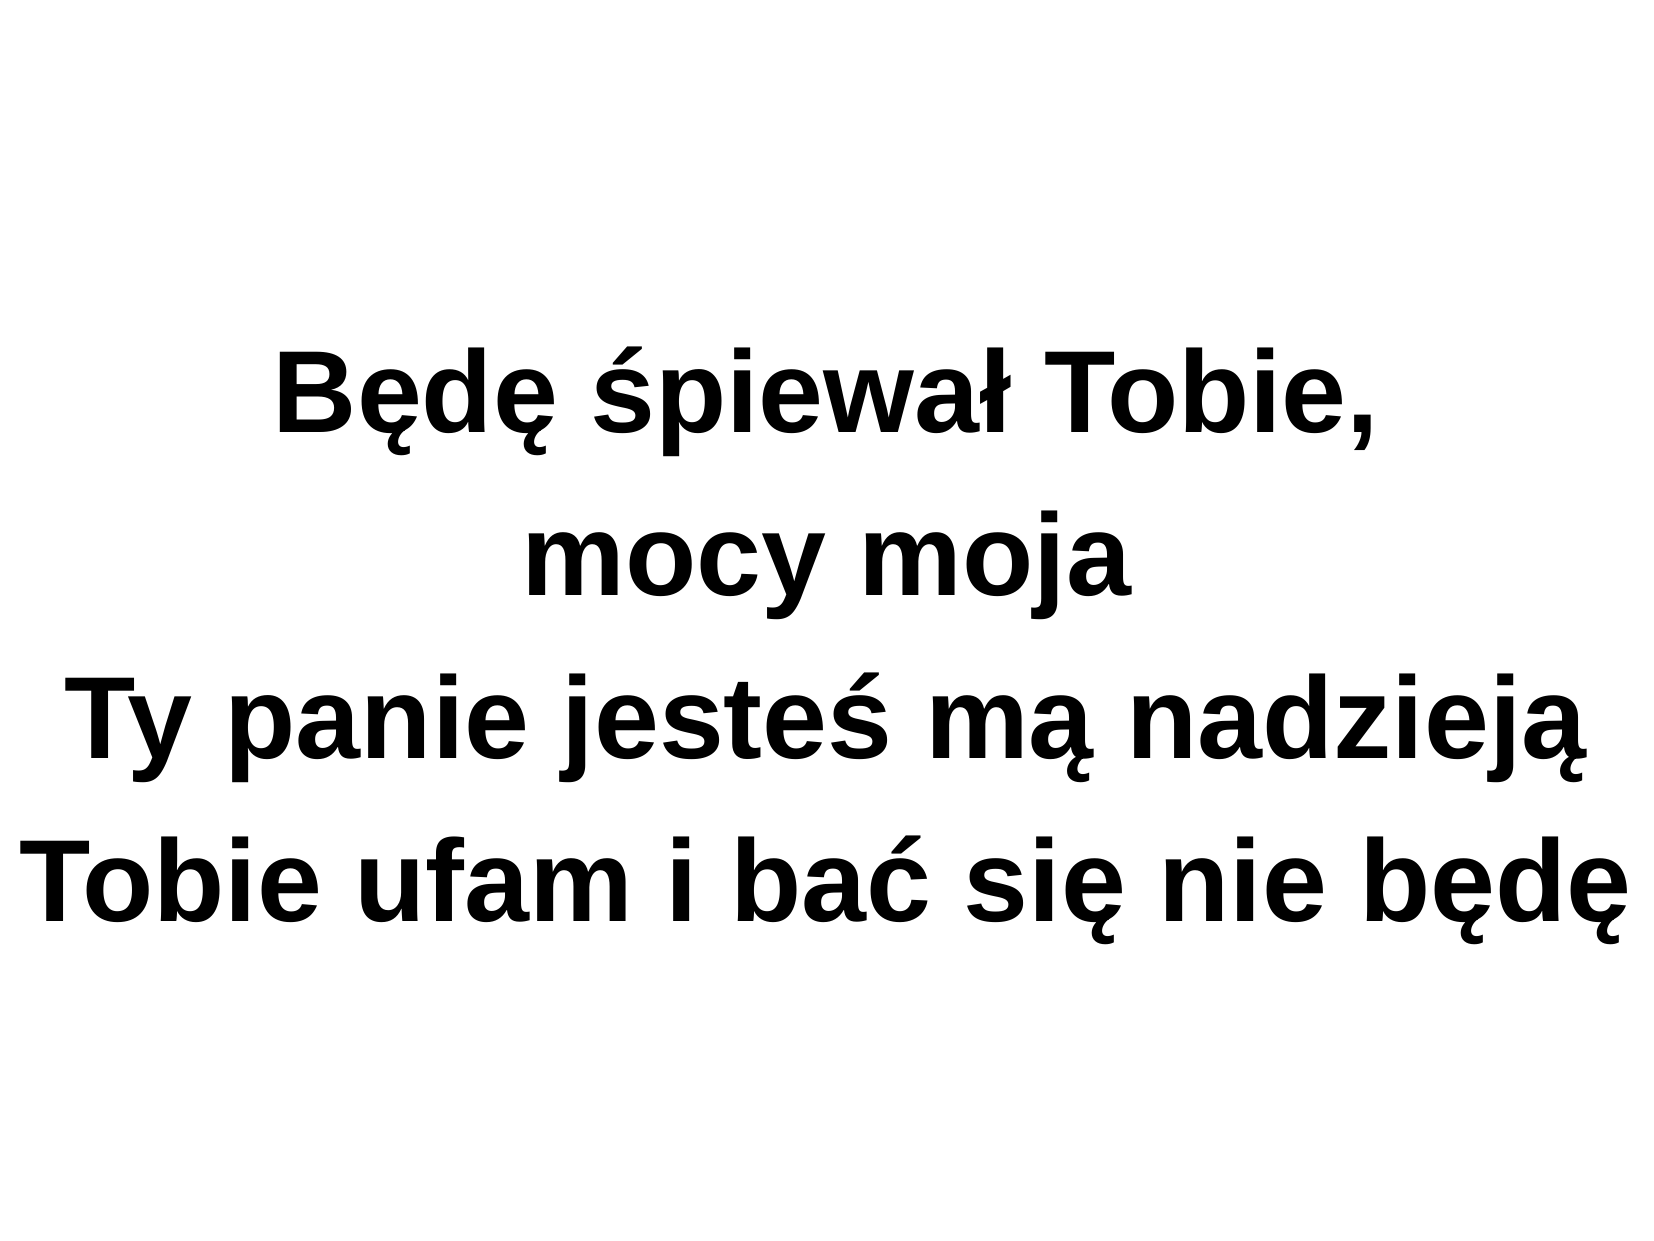

# Będę śpiewał Tobie,
mocy moja
Ty panie jesteś mą nadzieją
Tobie ufam i bać się nie będę